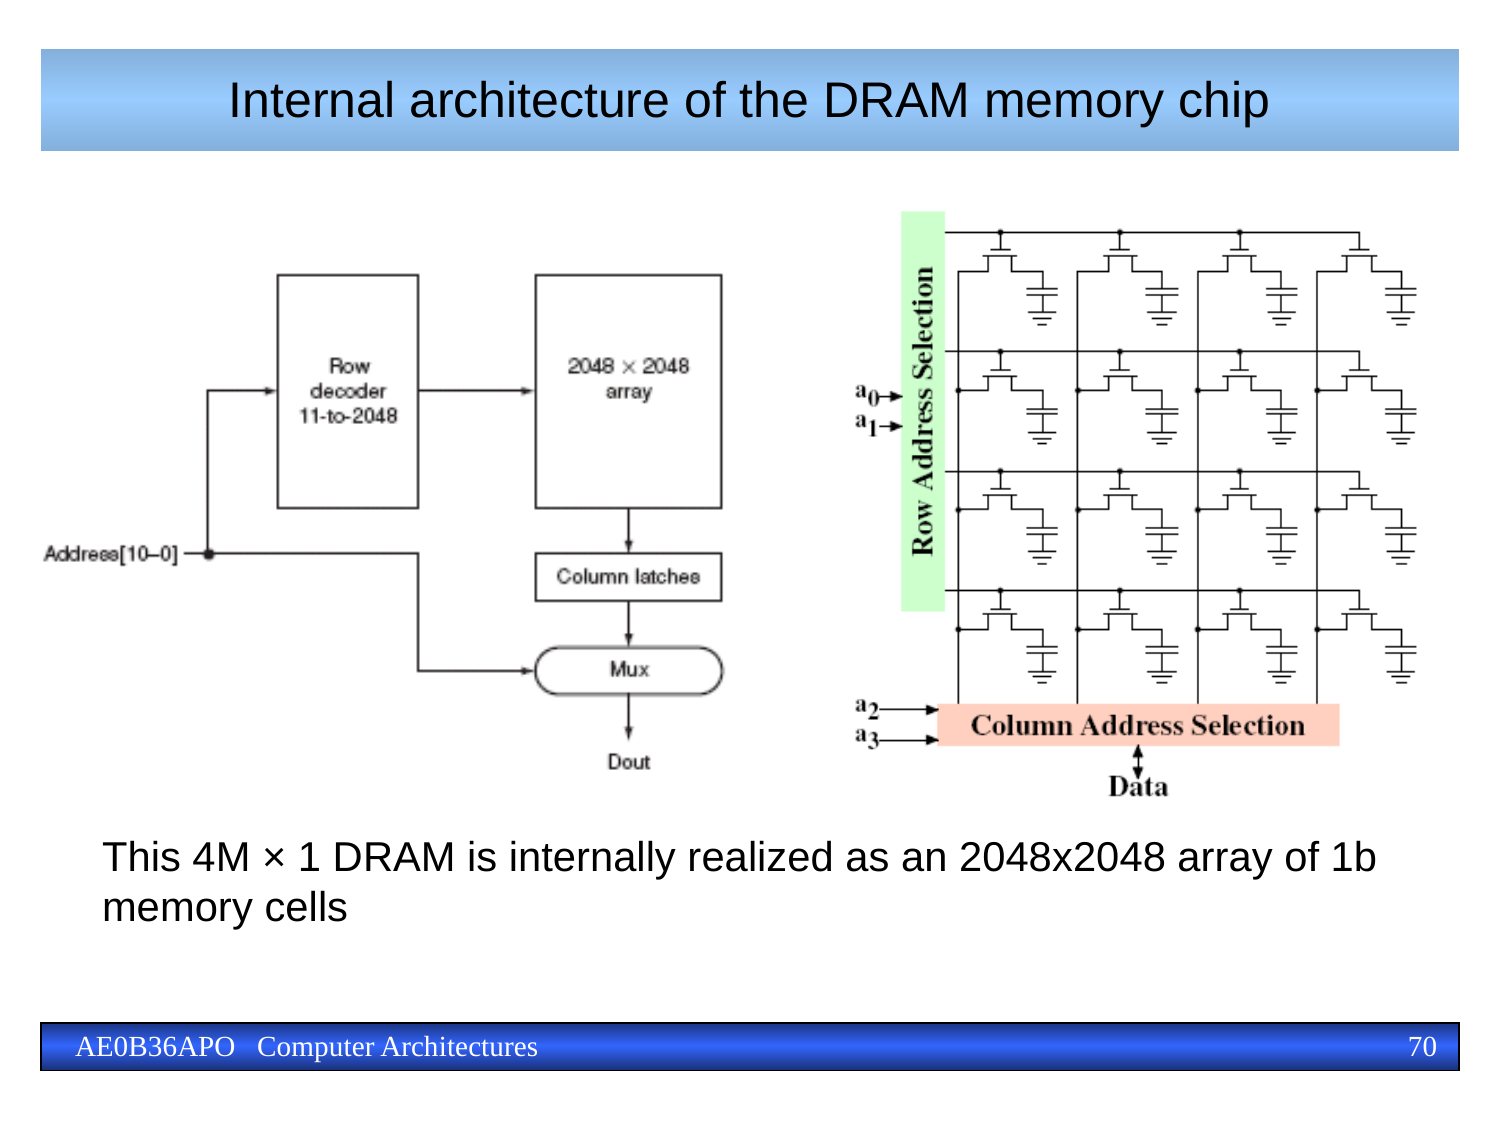

# Internal architecture of the DRAM memory chip
This 4M × 1 DRAM is internally realized as an 2048x2048 array of 1b memory cells
AE0B36APO Computer Architectures
70